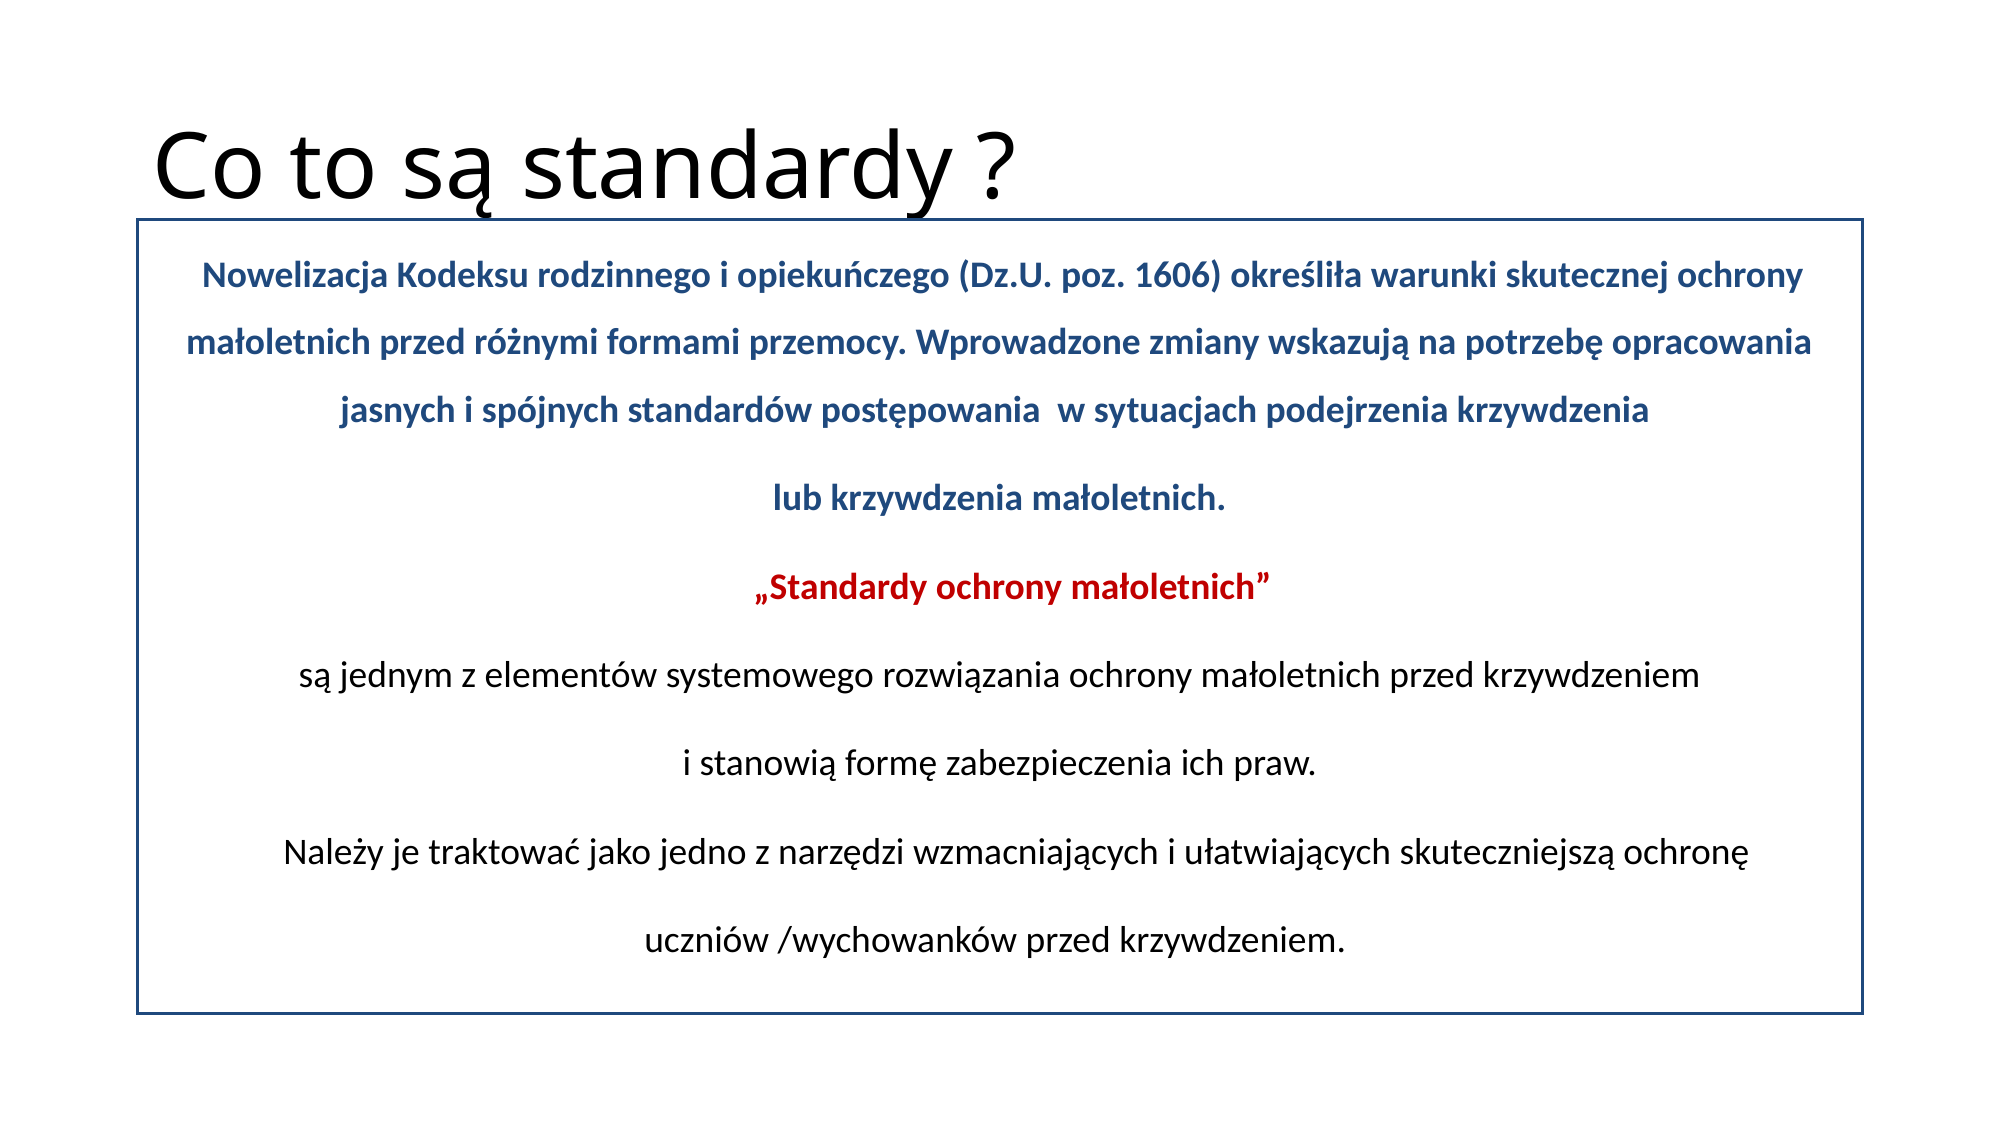

# Co to są standardy ?
 Nowelizacja Kodeksu rodzinnego i opiekuńczego (Dz.U. poz. 1606) określiła warunki skutecznej ochrony małoletnich przed różnymi formami przemocy. Wprowadzone zmiany wskazują na potrzebę opracowania jasnych i spójnych standardów postępowania w sytuacjach podejrzenia krzywdzenia
 lub krzywdzenia małoletnich.
 „Standardy ochrony małoletnich”
 są jednym z elementów systemowego rozwiązania ochrony małoletnich przed krzywdzeniem
i stanowią formę zabezpieczenia ich praw.
 Należy je traktować jako jedno z narzędzi wzmacniających i ułatwiających skuteczniejszą ochronę
uczniów /wychowanków przed krzywdzeniem.